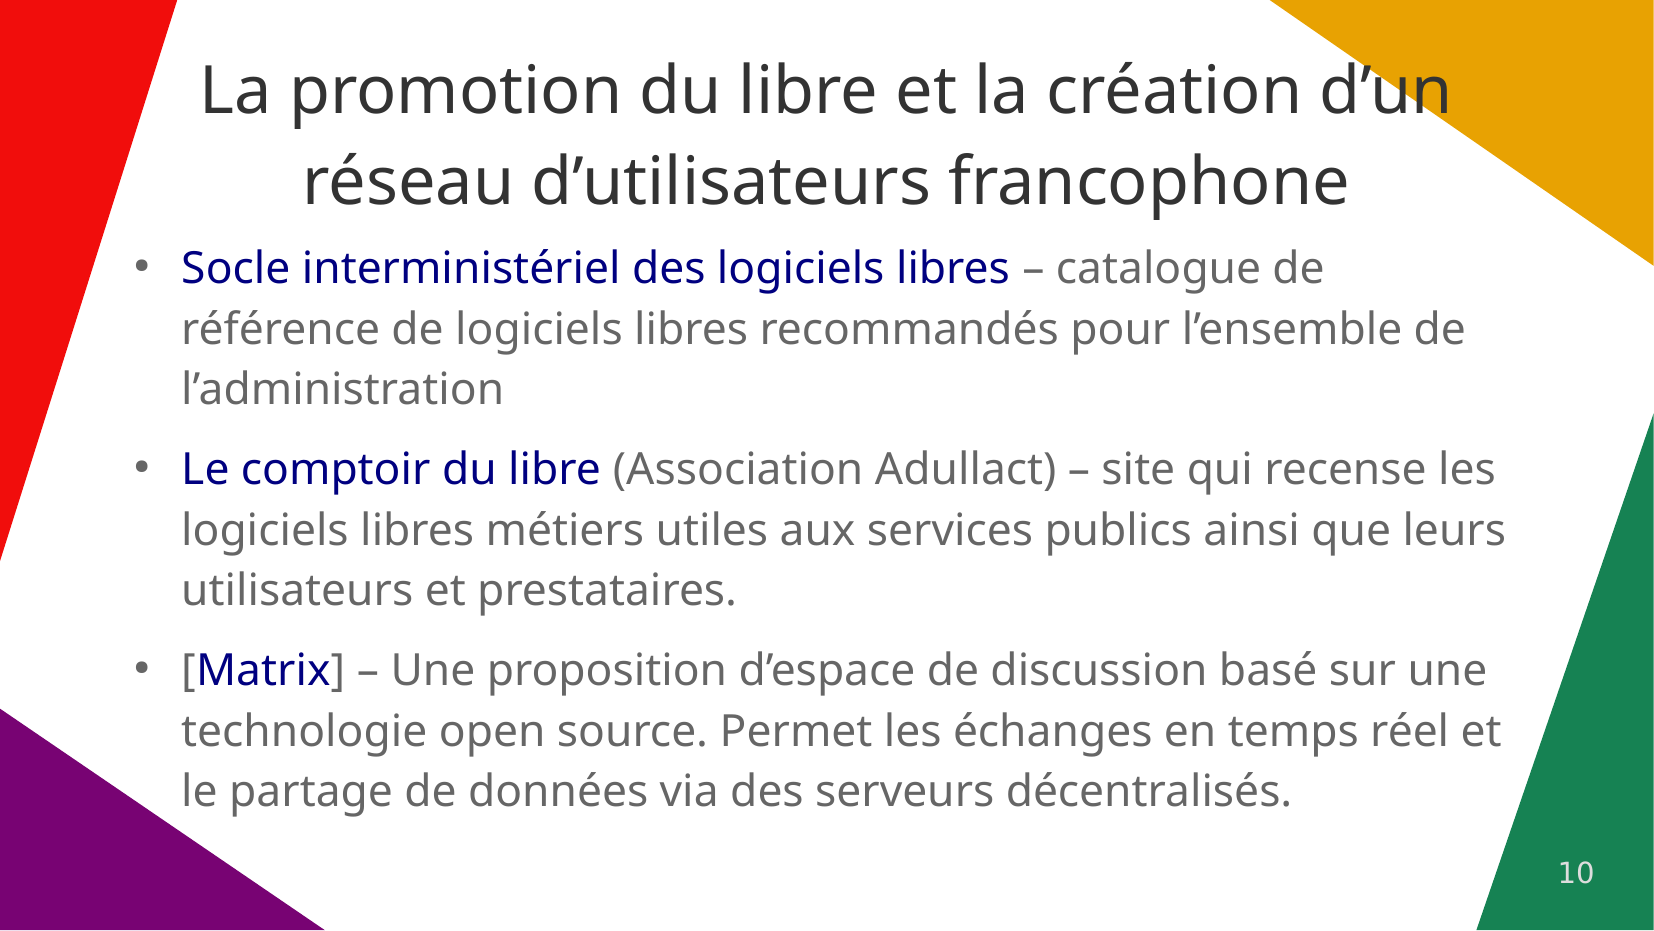

# La promotion du libre et la création d’un réseau d’utilisateurs francophone
Socle interministériel des logiciels libres – catalogue de référence de logiciels libres recommandés pour l’ensemble de l’administration
Le comptoir du libre (Association Adullact) – site qui recense les logiciels libres métiers utiles aux services publics ainsi que leurs utilisateurs et prestataires.
[Matrix] – Une proposition d’espace de discussion basé sur une technologie open source. Permet les échanges en temps réel et le partage de données via des serveurs décentralisés.
10